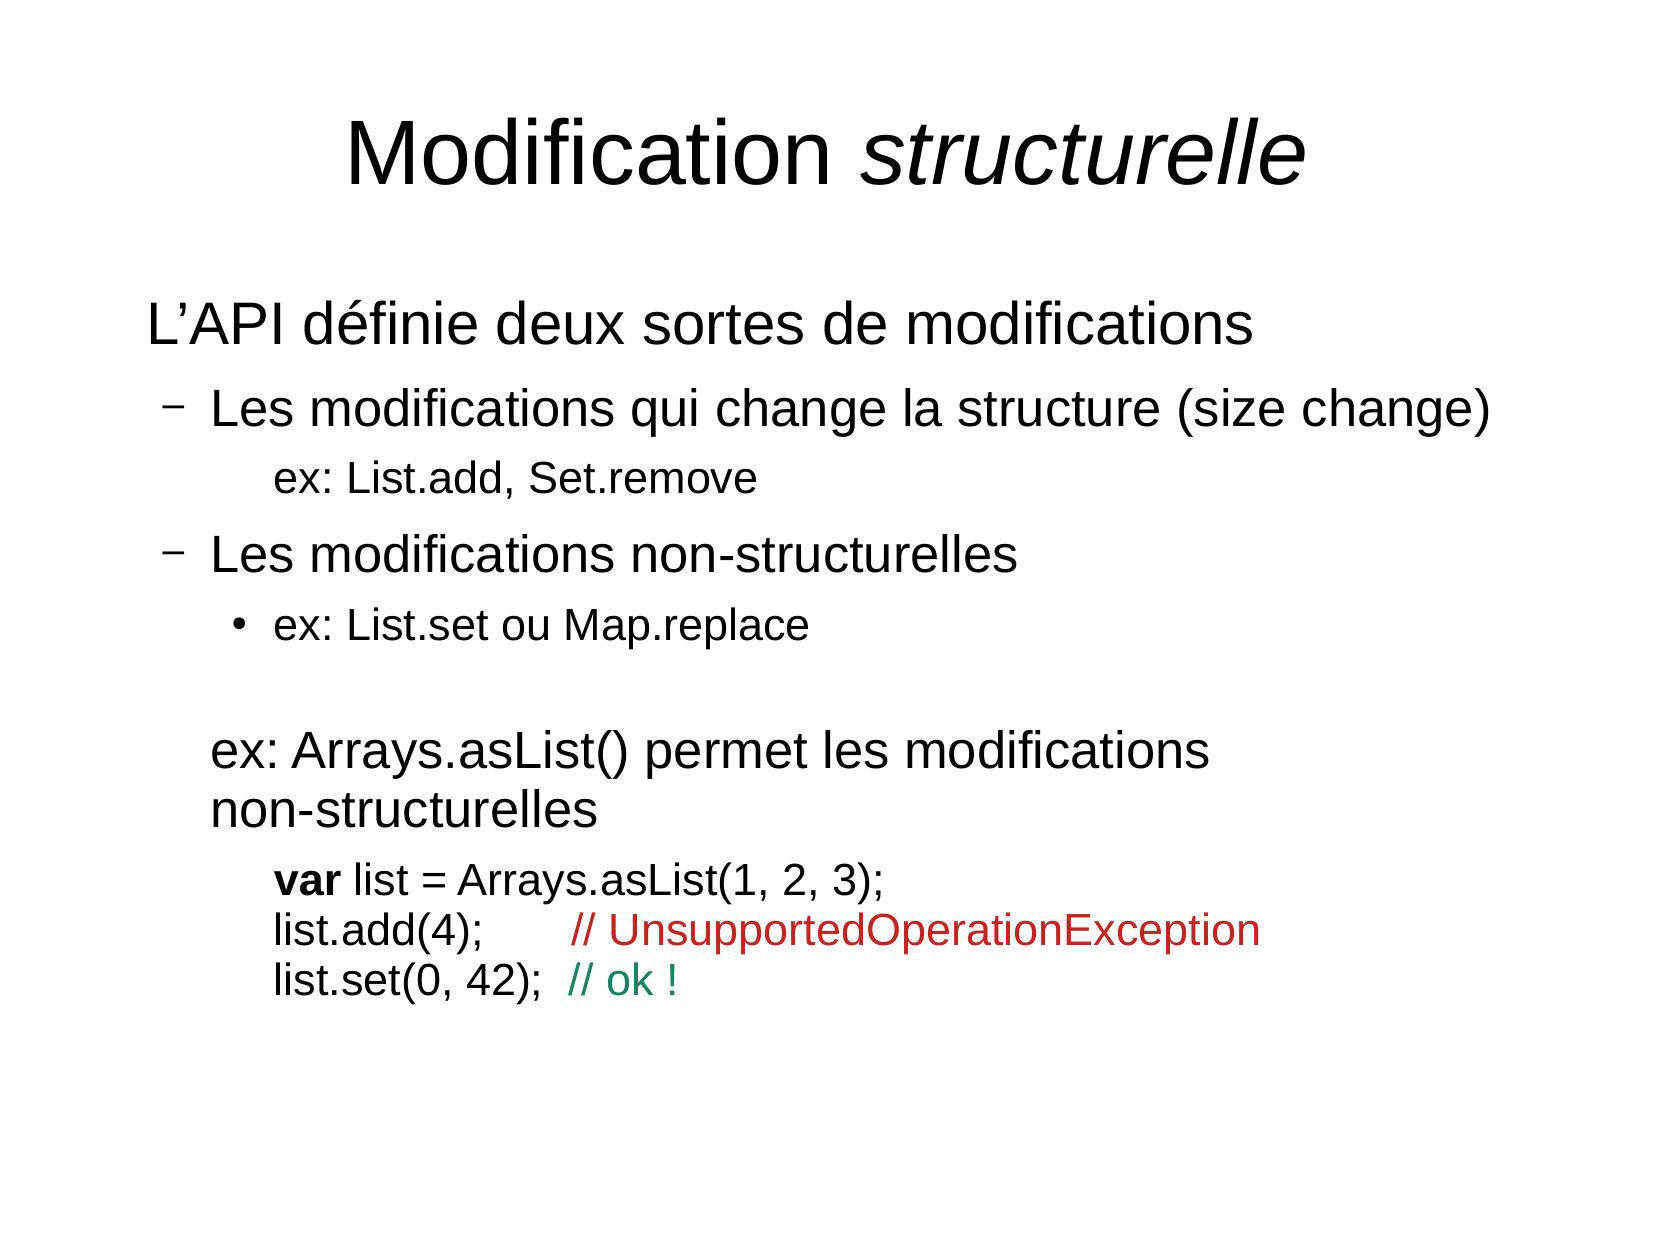

# Modification structurelle
L’API définie deux sortes de modifications
Les modifications qui change la structure (size change)
ex: List.add, Set.remove
Les modifications non-structurelles
ex: List.set ou Map.replace
ex: Arrays.asList() permet les modifications
non-structurelles
var list = Arrays.asList(1, 2, 3);
list.add(4); // UnsupportedOperationException
list.set(0, 42); // ok !